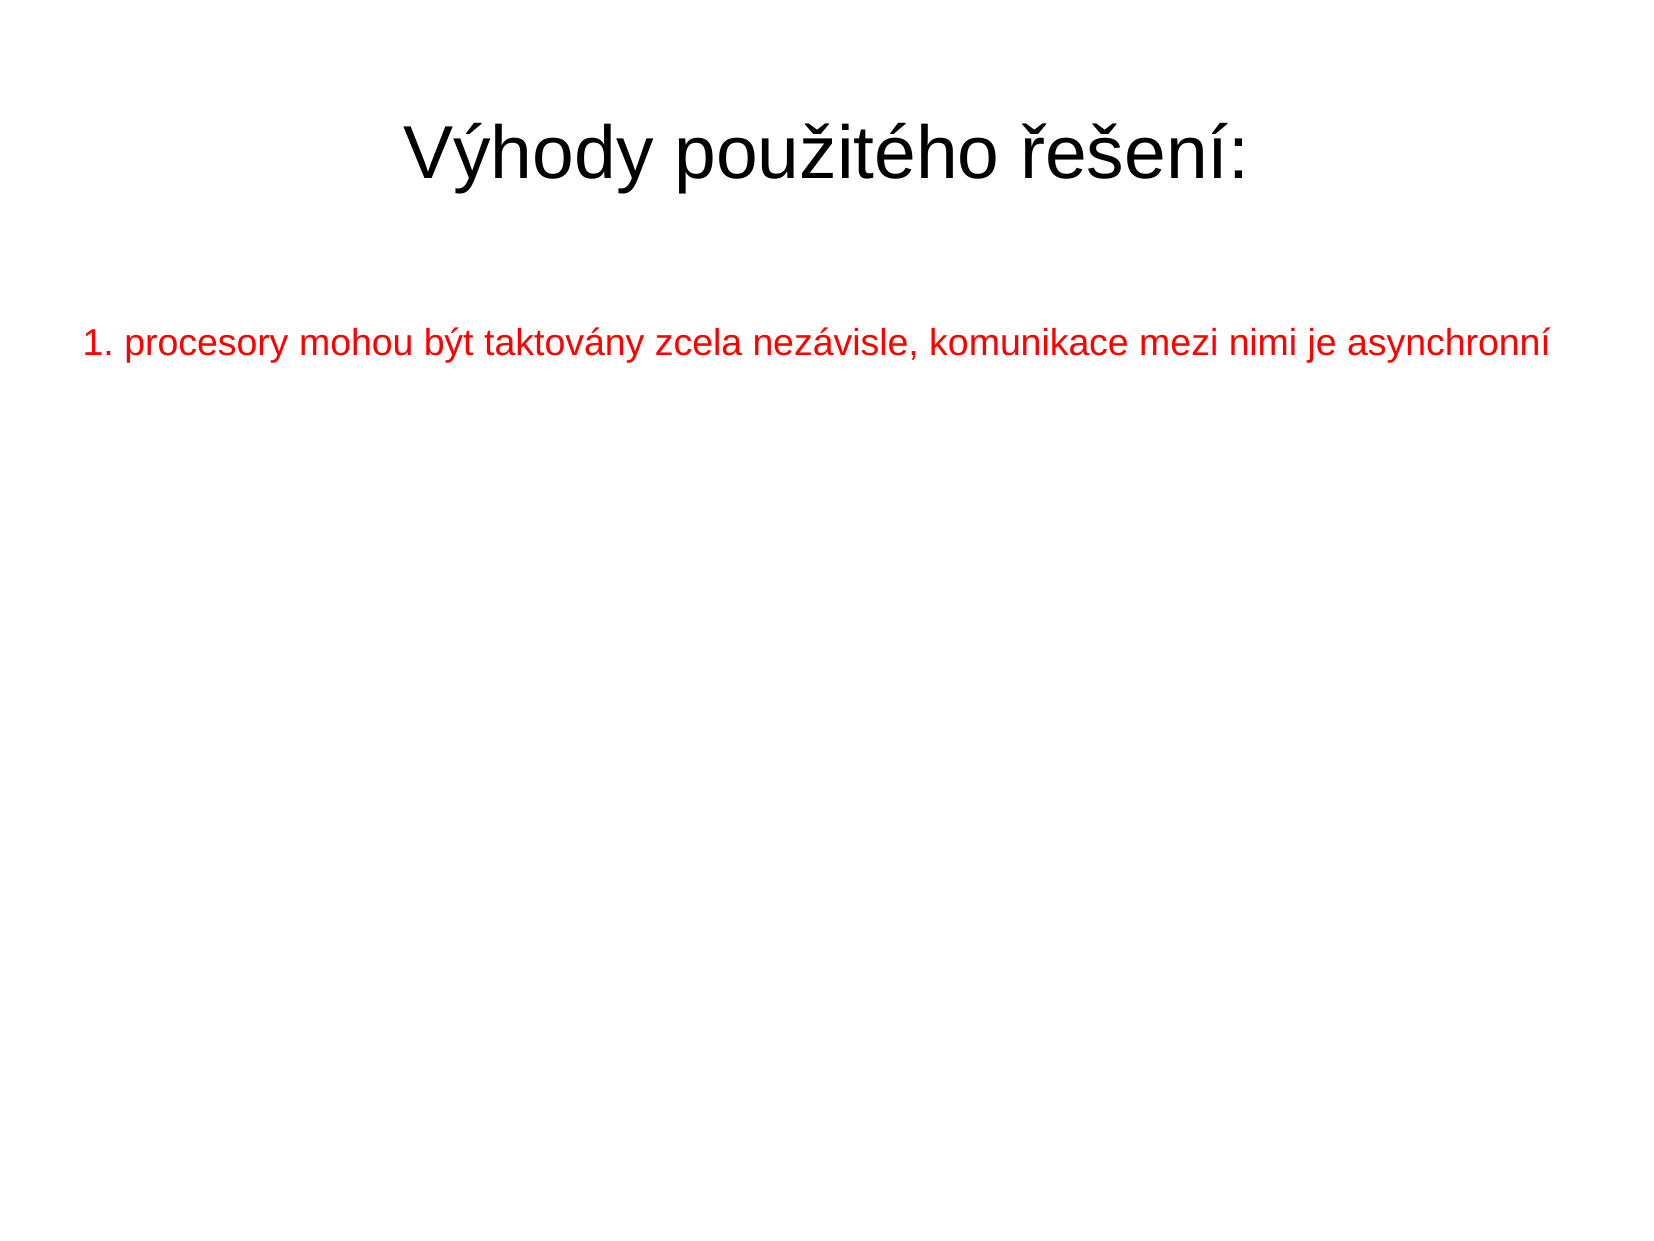

# Výhody použitého řešení:
1. procesory mohou být taktovány zcela nezávisle, komunikace mezi nimi je asynchronní